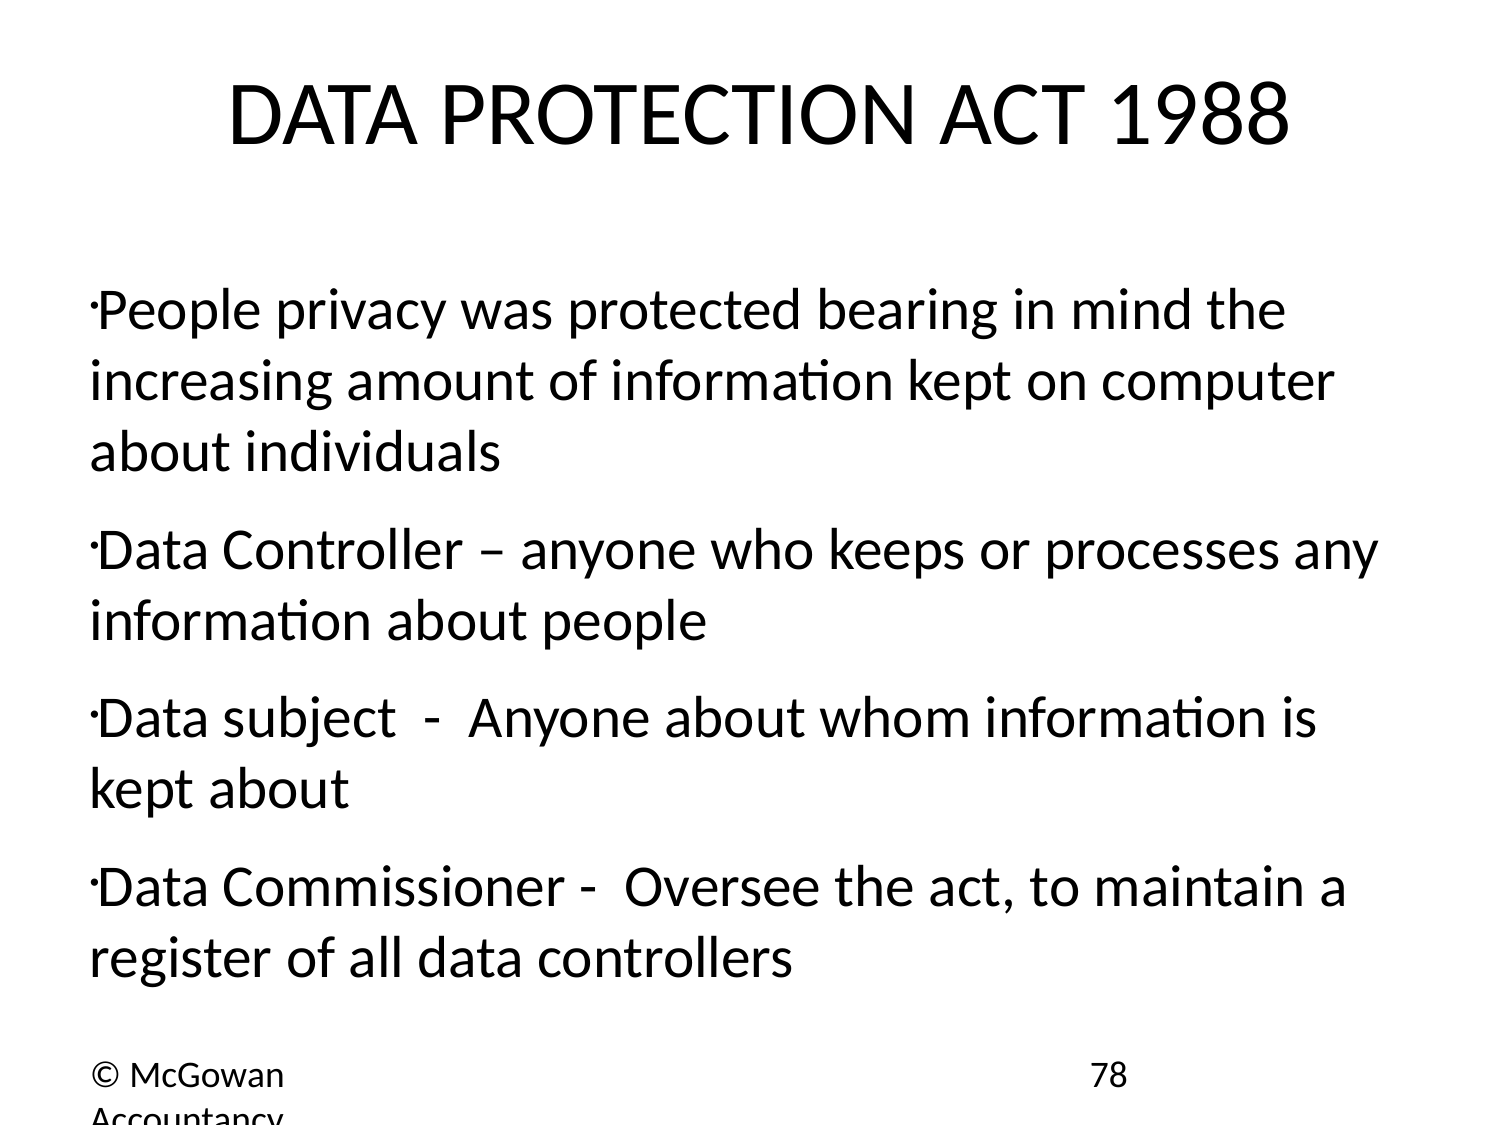

# DATA PROTECTION ACT 1988
People privacy was protected bearing in mind the increasing amount of information kept on computer about individuals
Data Controller – anyone who keeps or processes any information about people
Data subject - Anyone about whom information is kept about
Data Commissioner - Oversee the act, to maintain a register of all data controllers
© McGowan Accountancy Services
78